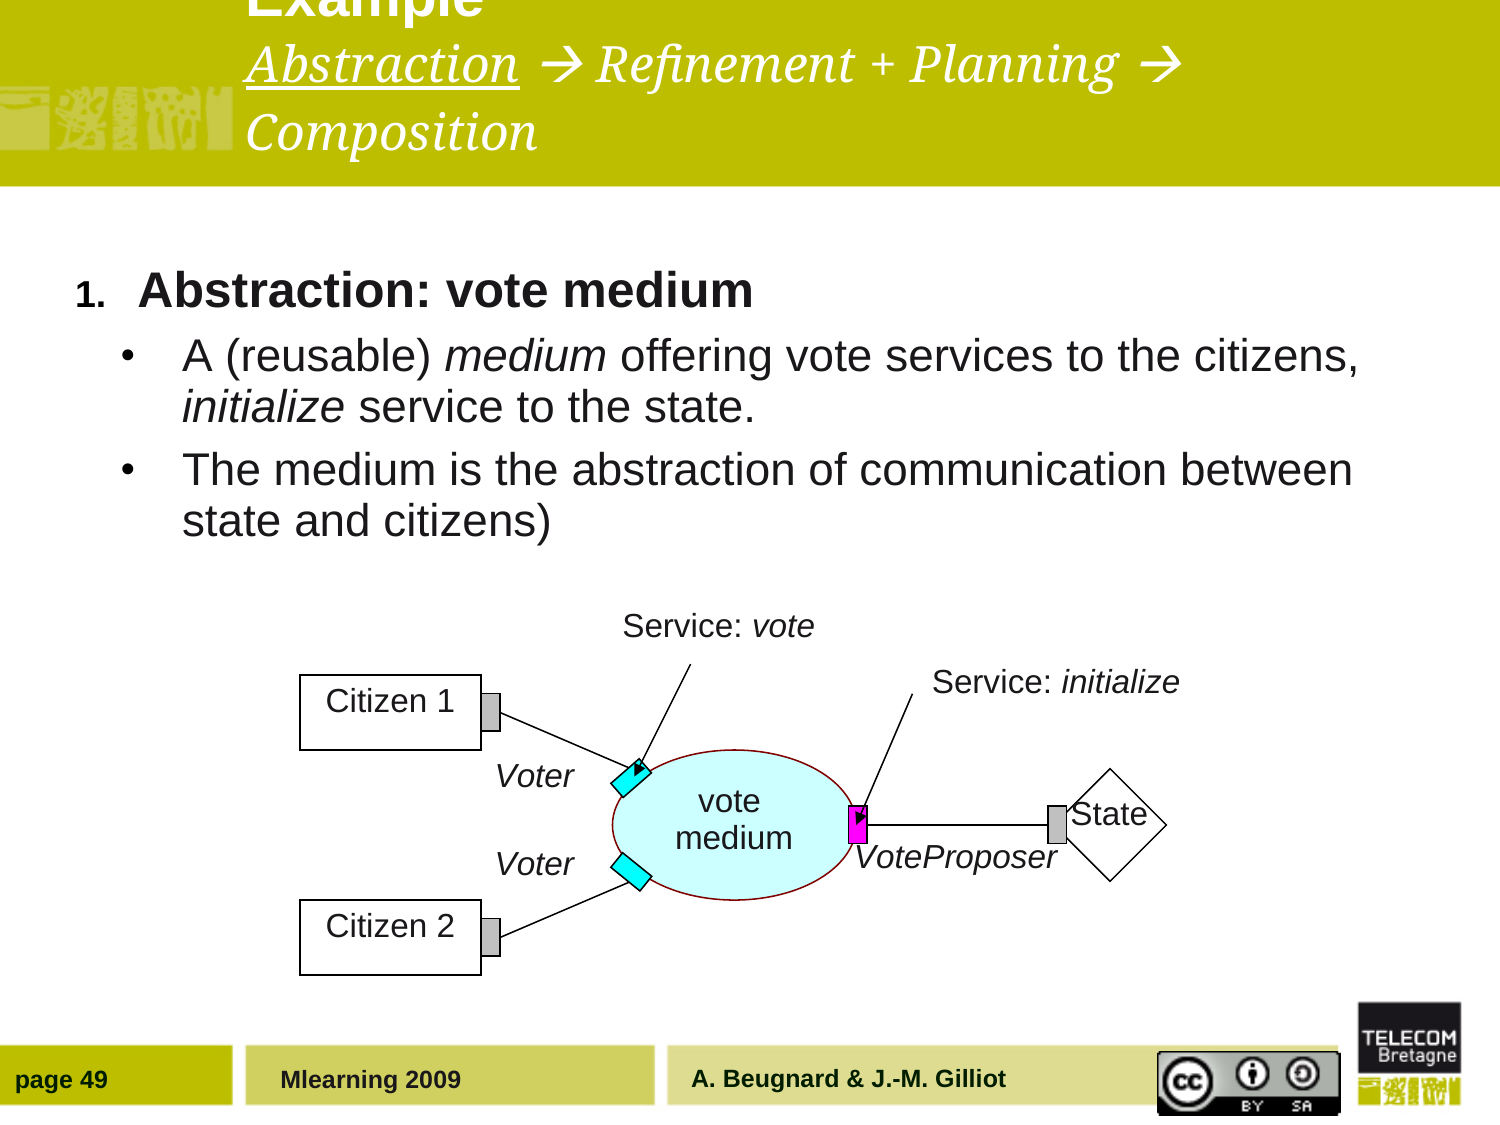

# Example Abstraction  Refinement + Planning  Composition
Abstraction: vote medium
A (reusable) medium offering vote services to the citizens, initialize service to the state.
The medium is the abstraction of communication between state and citizens)
Service: vote
Service: initialize
Citizen 1
Voter
vote
medium
State
VoteProposer
Voter
Citizen 2
49